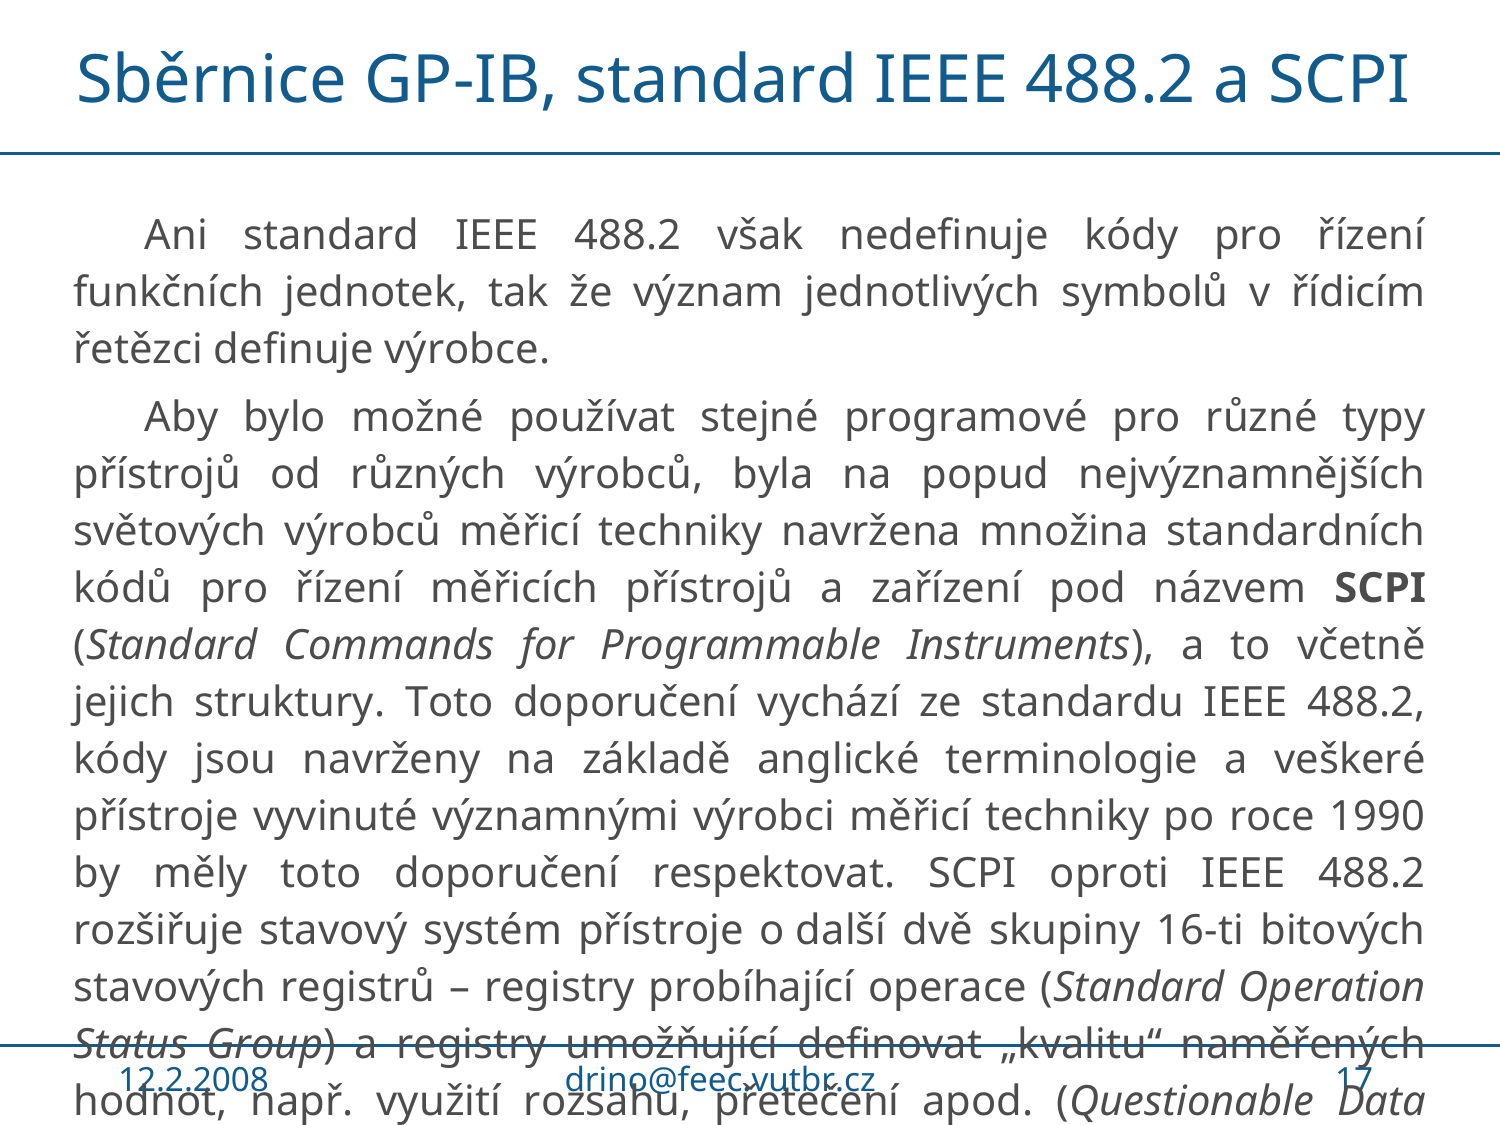

# Sběrnice GP-IB, standard IEEE 488.2 a SCPI
Ani standard IEEE 488.2 však nedefinuje kódy pro řízení funkčních jednotek, tak že význam jednotlivých symbolů v řídicím řetězci definuje výrobce.
Aby bylo možné používat stejné programové pro různé typy přístrojů od různých výrobců, byla na popud nejvýznamnějších světových výrobců měřicí techniky navržena množina standardních kódů pro řízení měřicích přístrojů a zařízení pod názvem SCPI (Standard Commands for Programmable Instruments), a to včetně jejich struktury. Toto doporučení vychází ze standardu IEEE 488.2, kódy jsou navrženy na základě anglické terminologie a veškeré přístroje vyvinuté významnými výrobci měřicí techniky po roce 1990 by měly toto doporučení respektovat. SCPI oproti IEEE 488.2 rozšiřuje stavový systém přístroje o další dvě skupiny 16-ti bitových stavových registrů – registry probíhající operace (Standard Operation Status Group) a registry umožňující definovat „kvalitu“ naměřených hodnot, např. využití rozsahu, přetečení apod. (Questionable Data Group).
12.2.2008
drino@feec.vutbr.cz